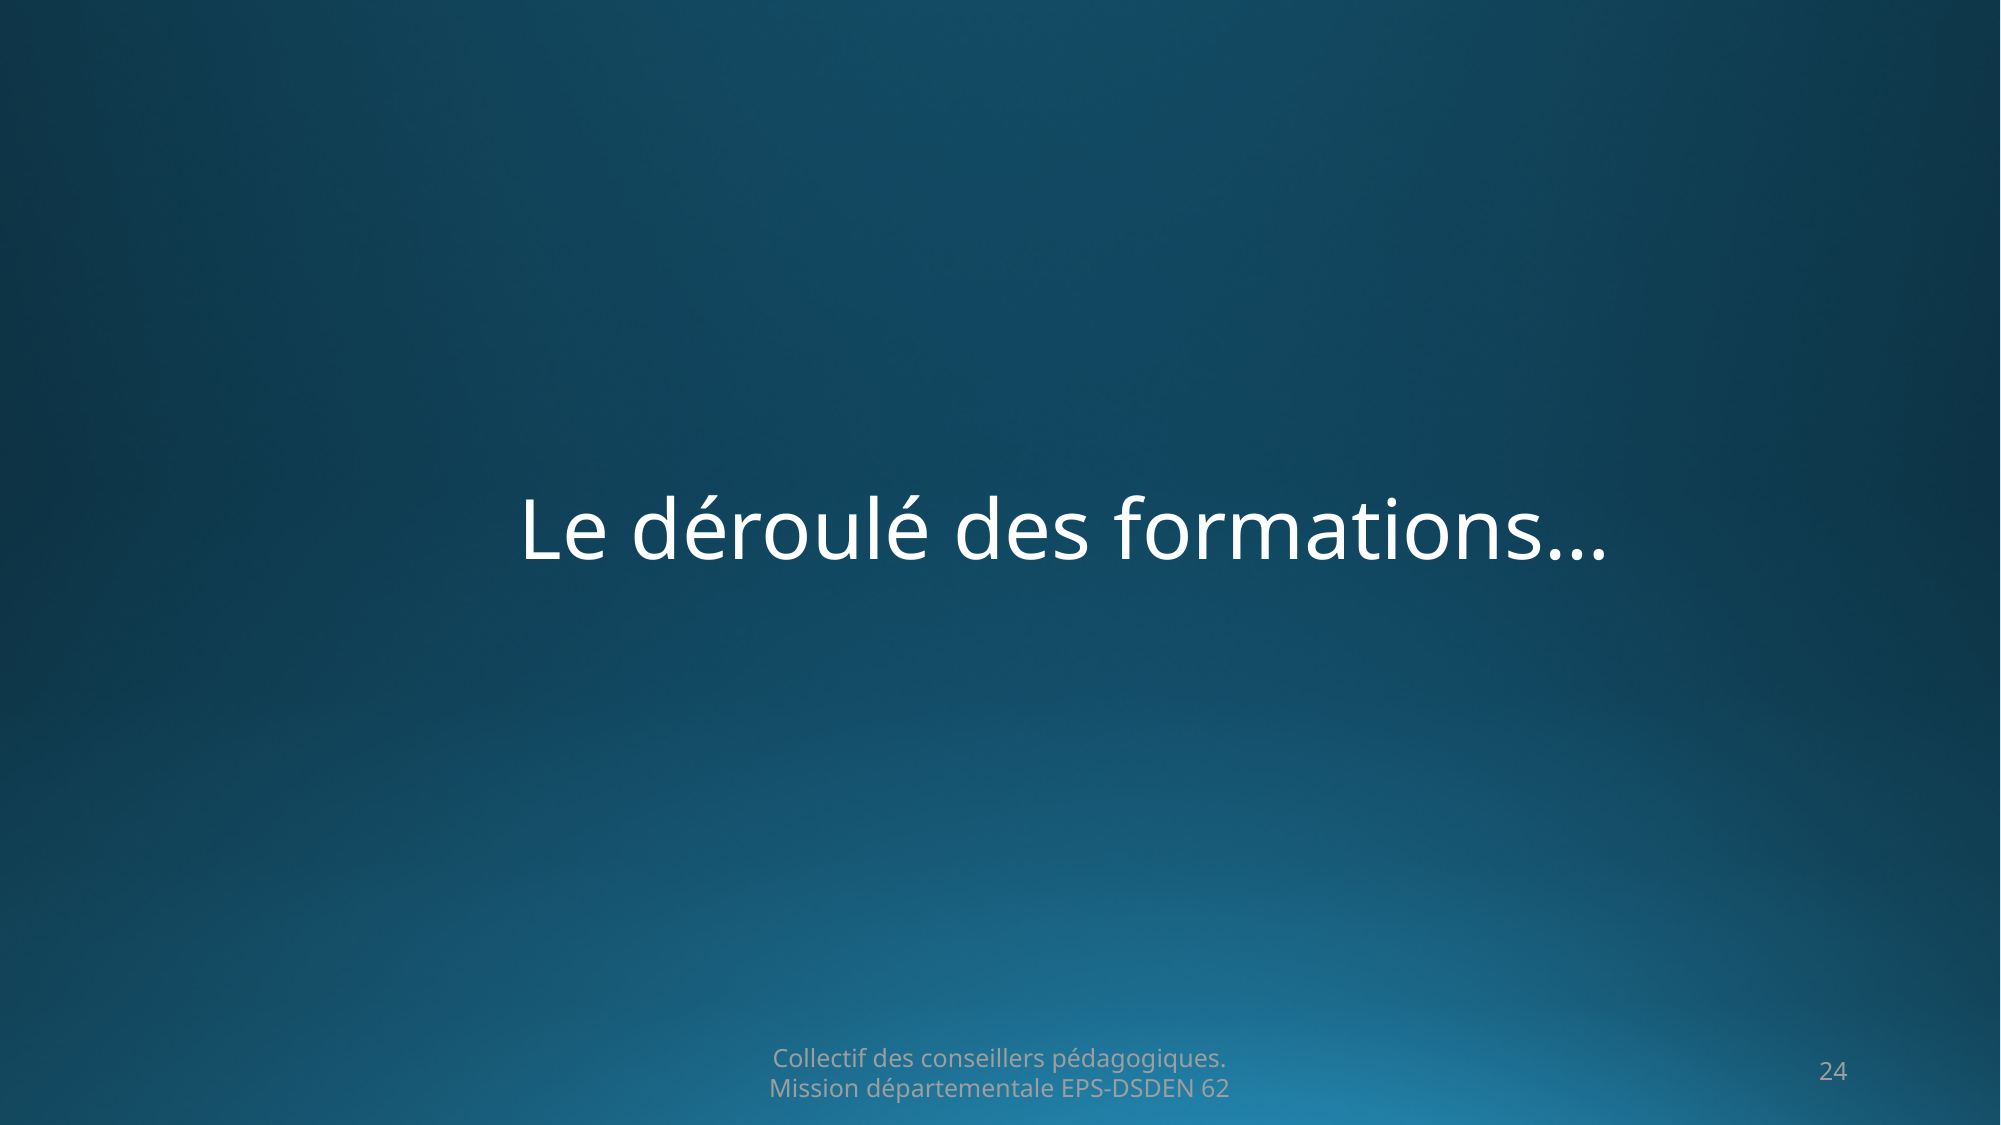

Le déroulé des formations…
Collectif des conseillers pédagogiques.
Mission départementale EPS-DSDEN 62